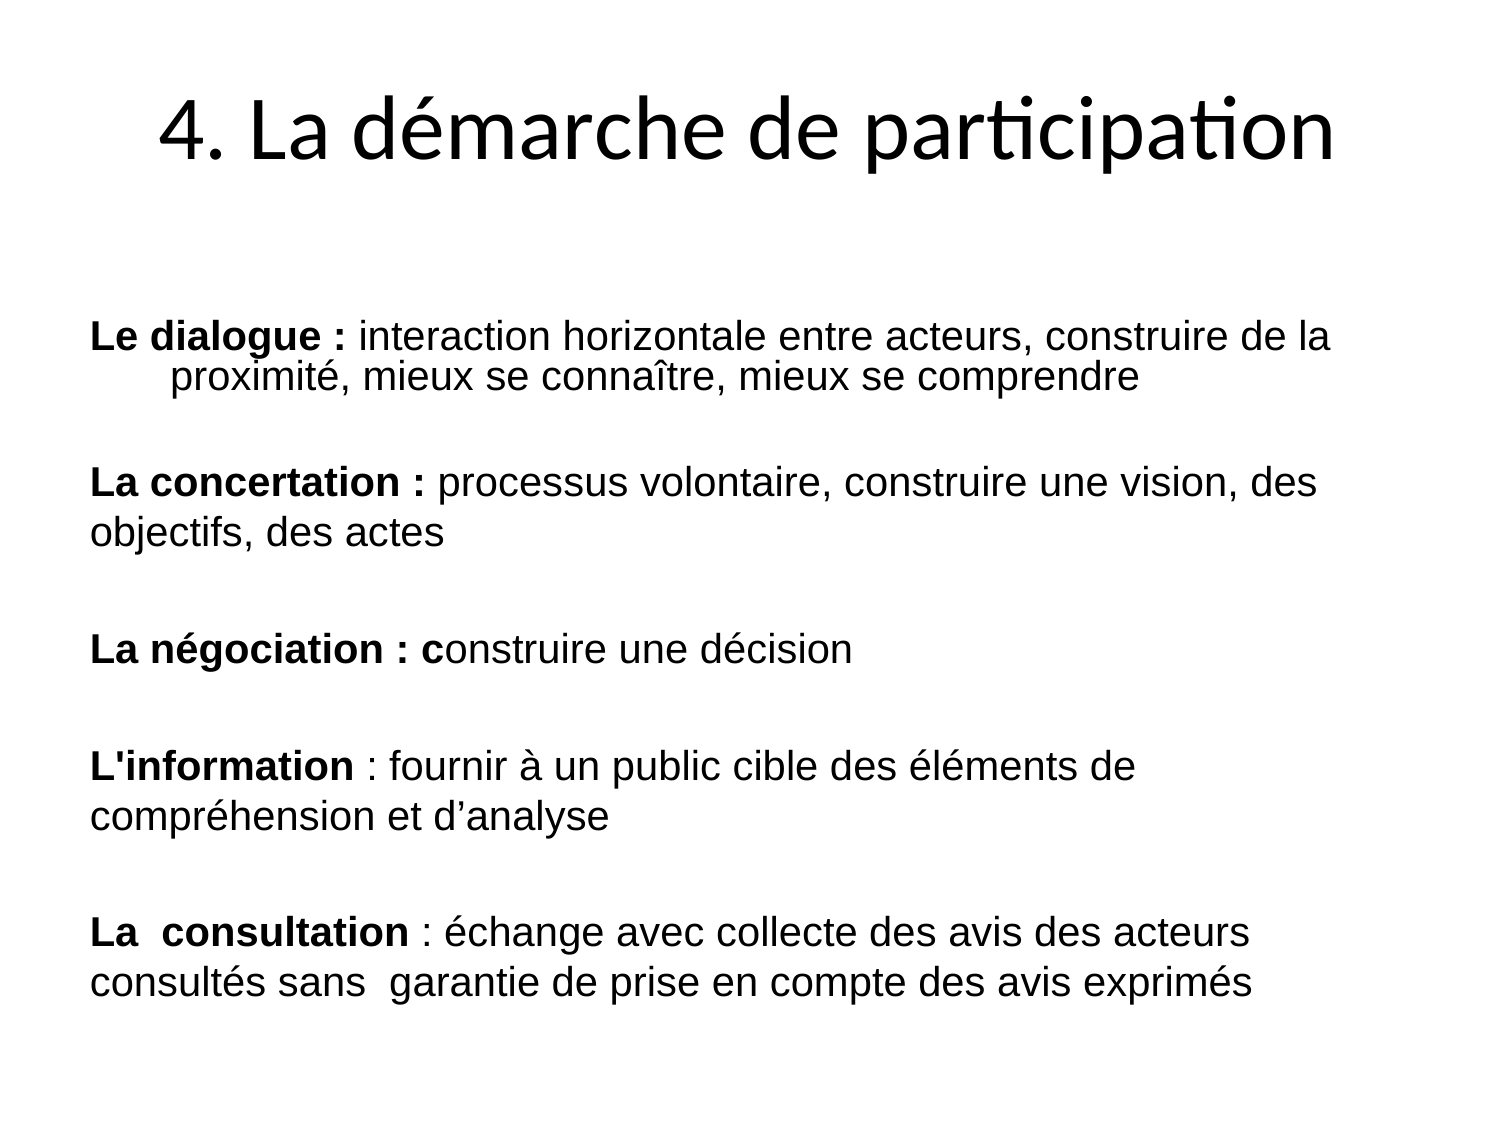

# 4. La démarche de participation
Le dialogue : interaction horizontale entre acteurs, construire de la proximité, mieux se connaître, mieux se comprendre
La concertation : processus volontaire, construire une vision, des objectifs, des actes
La négociation : construire une décision
L'information : fournir à un public cible des éléments de compréhension et d’analyse
La consultation : échange avec collecte des avis des acteurs consultés sans garantie de prise en compte des avis exprimés